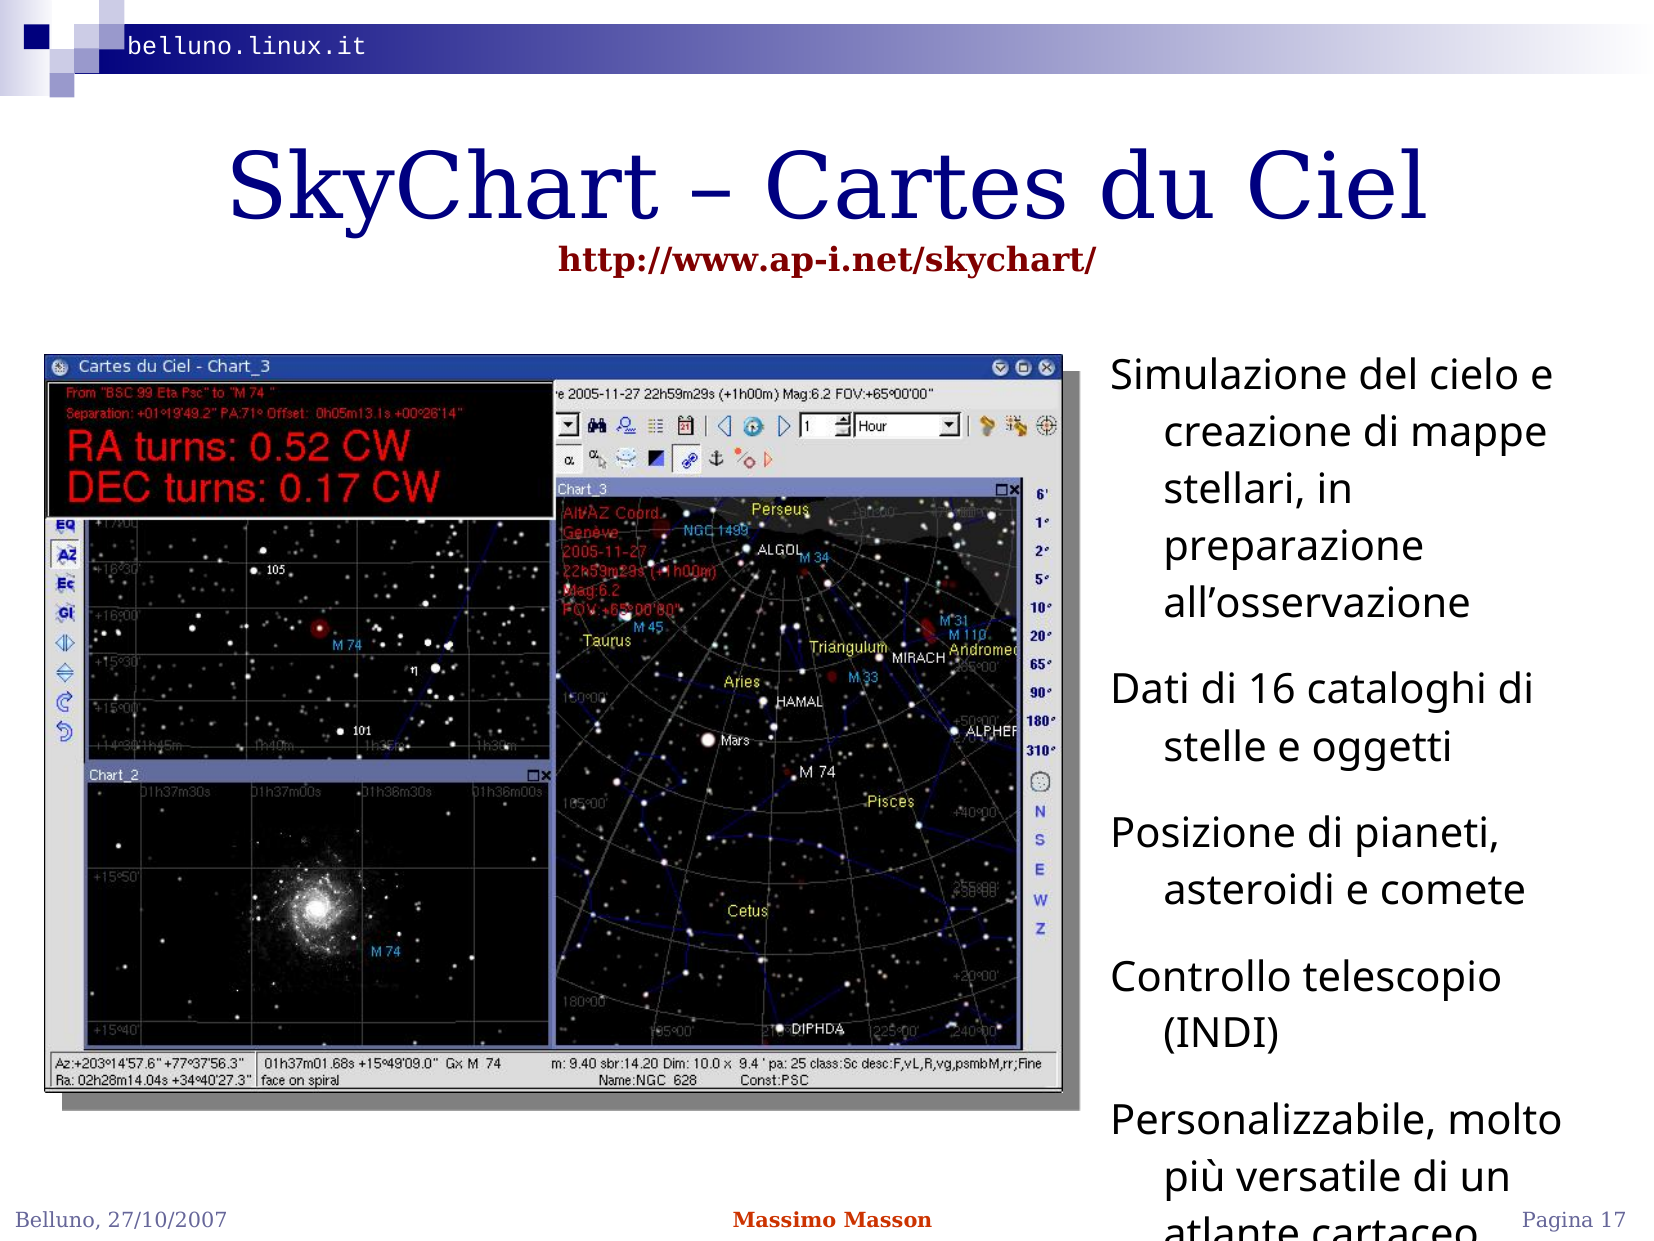

# SkyChart – Cartes du Ciel http://www.ap-i.net/skychart/
Simulazione del cielo e creazione di mappe stellari, in preparazione all’osservazione
Dati di 16 cataloghi di stelle e oggetti
Posizione di pianeti, asteroidi e comete
Controllo telescopio (INDI)
Personalizzabile, molto più versatile di un atlante cartaceo